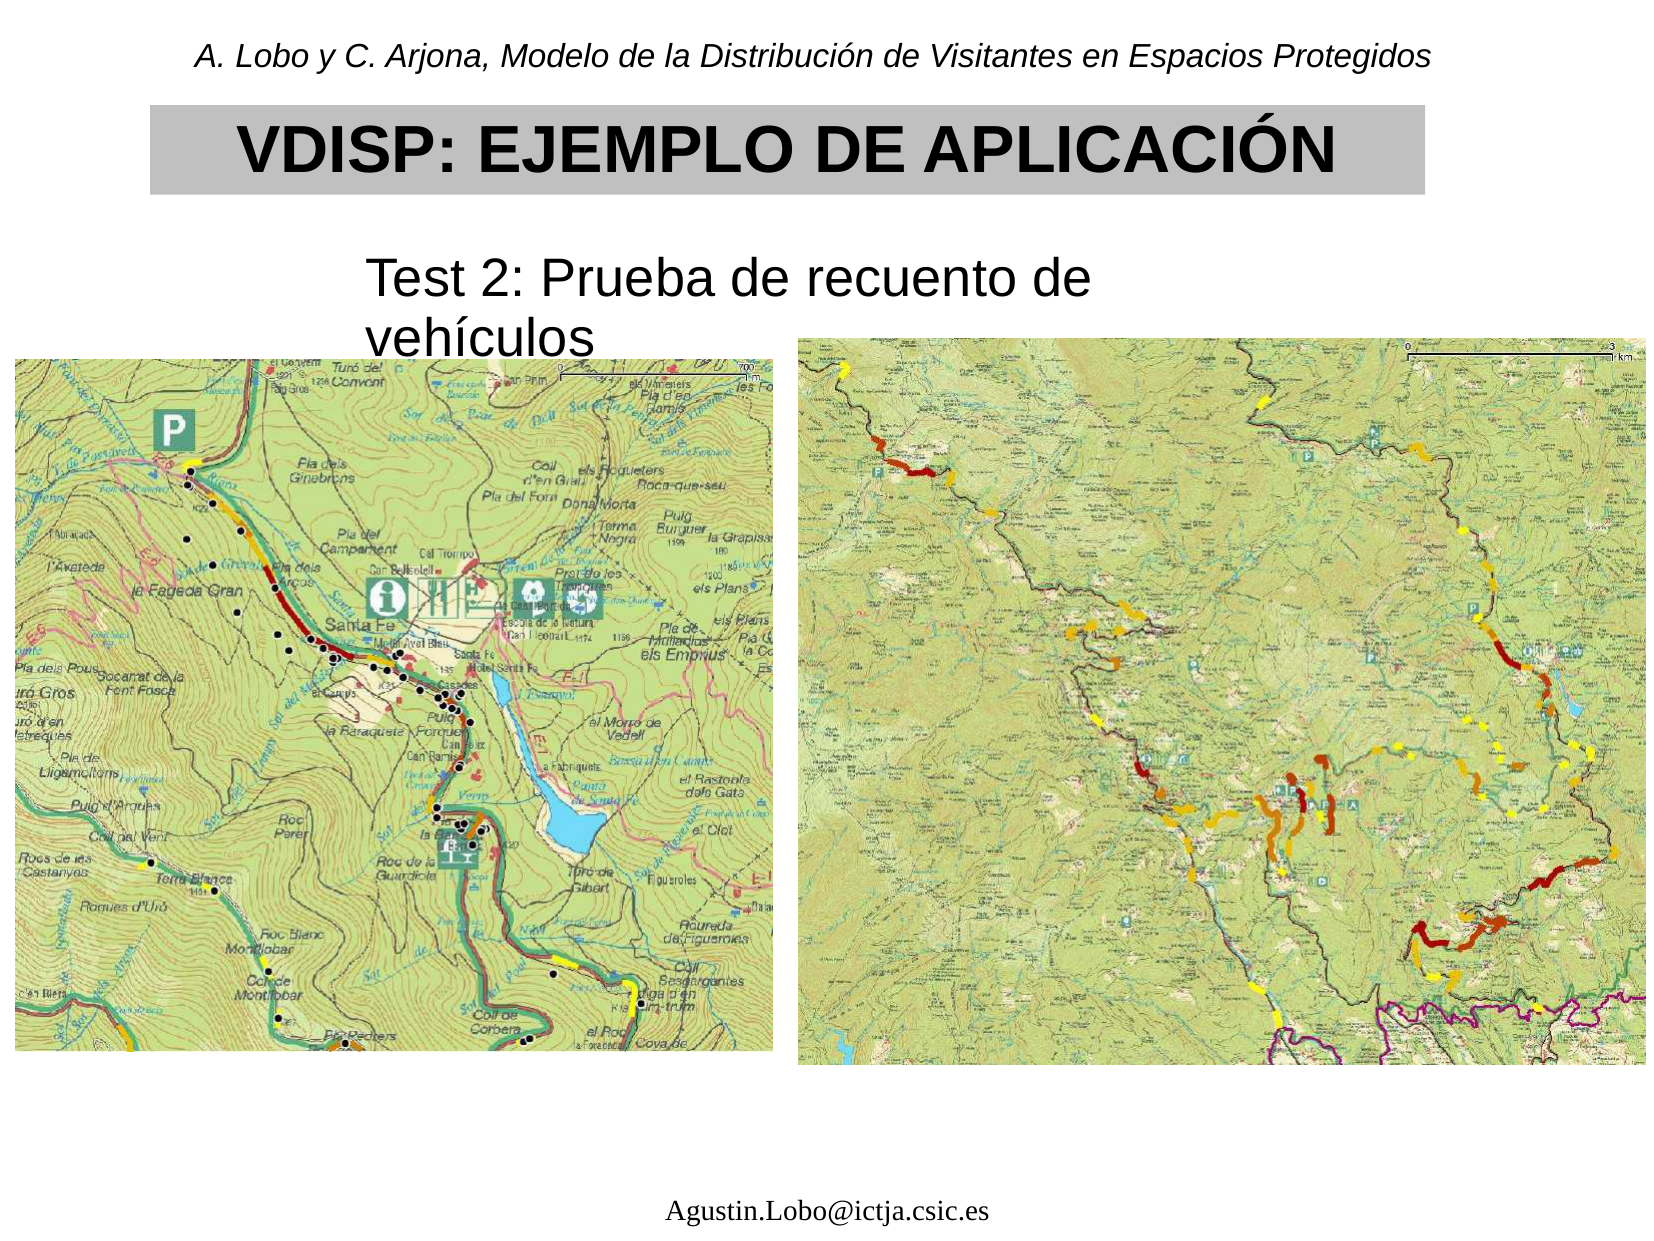

VDISP: EJEMPLO DE APLICACIÓN
Test 2: Prueba de recuento de vehículos